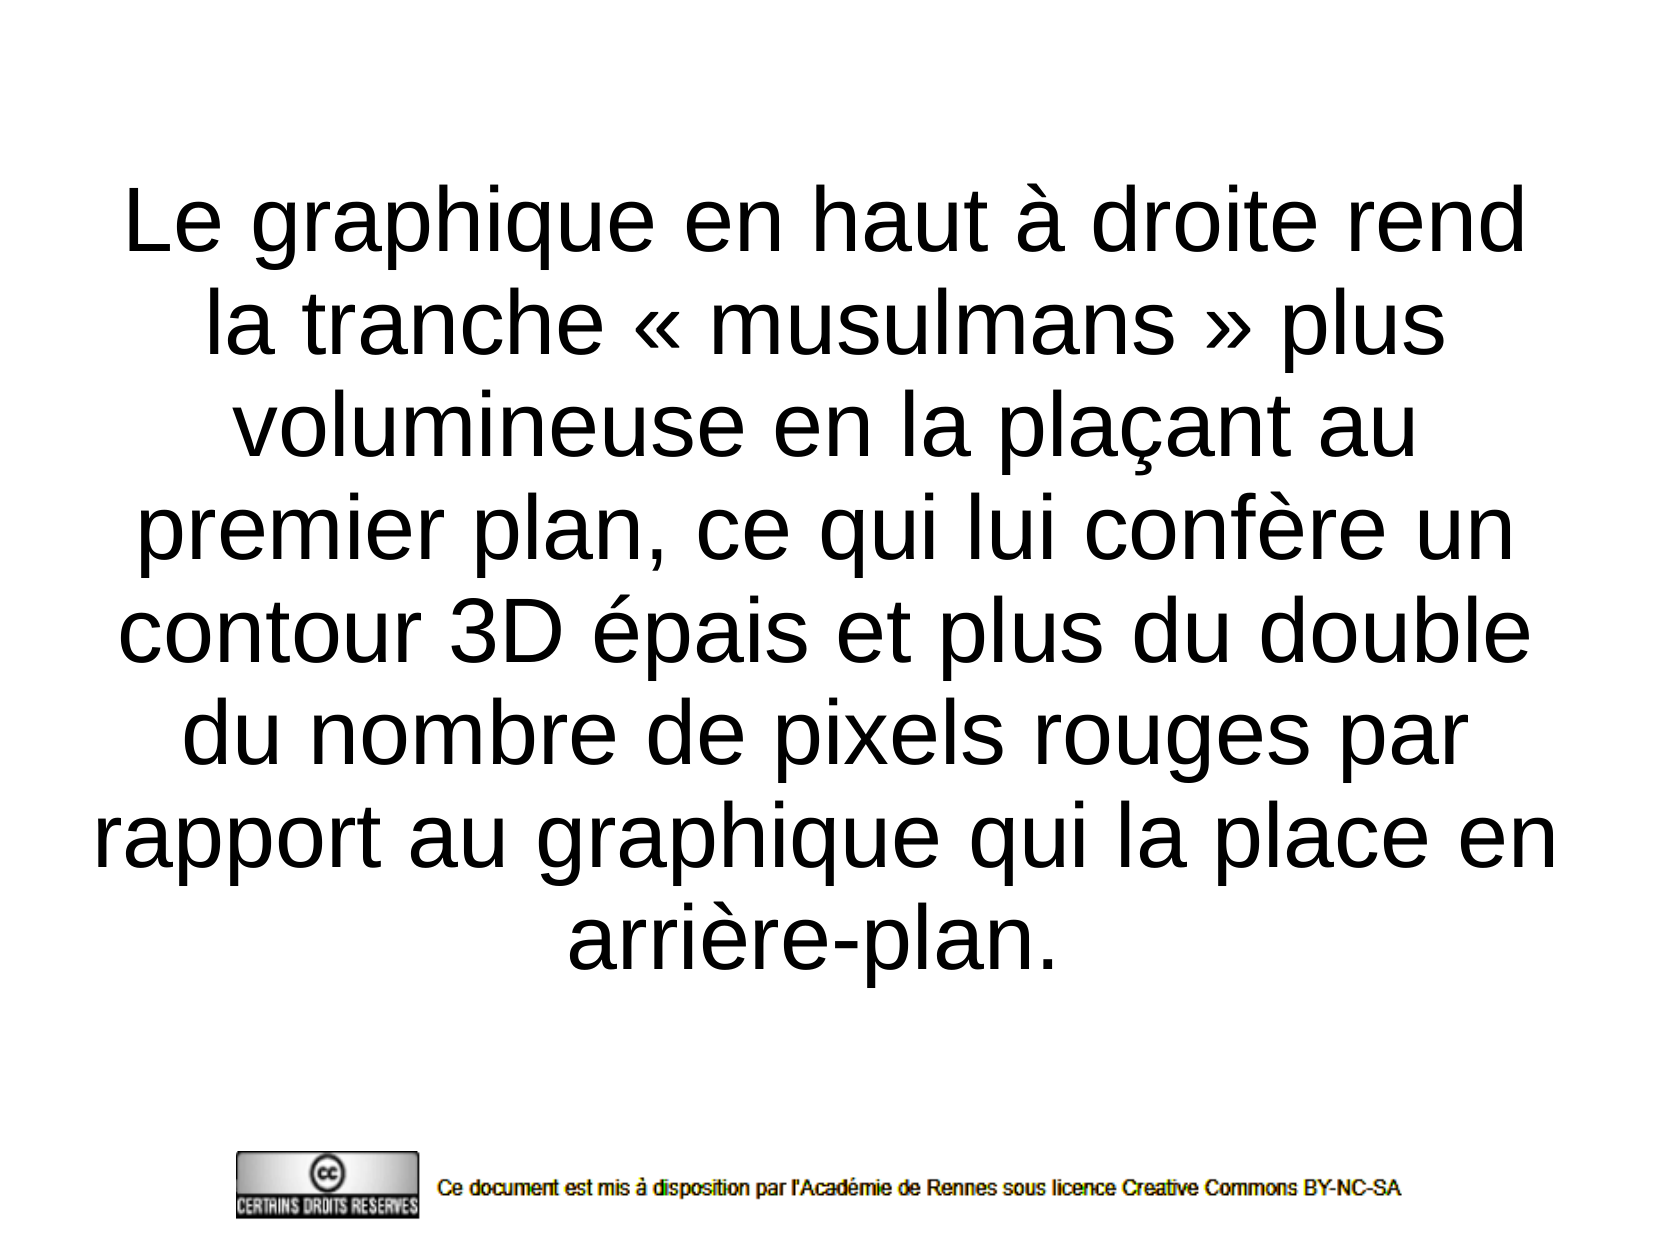

# Le graphique en haut à droite rend la tranche « musulmans » plus volumineuse en la plaçant au premier plan, ce qui lui confère un contour 3D épais et plus du double du nombre de pixels rouges par rapport au graphique qui la place en arrière-plan.